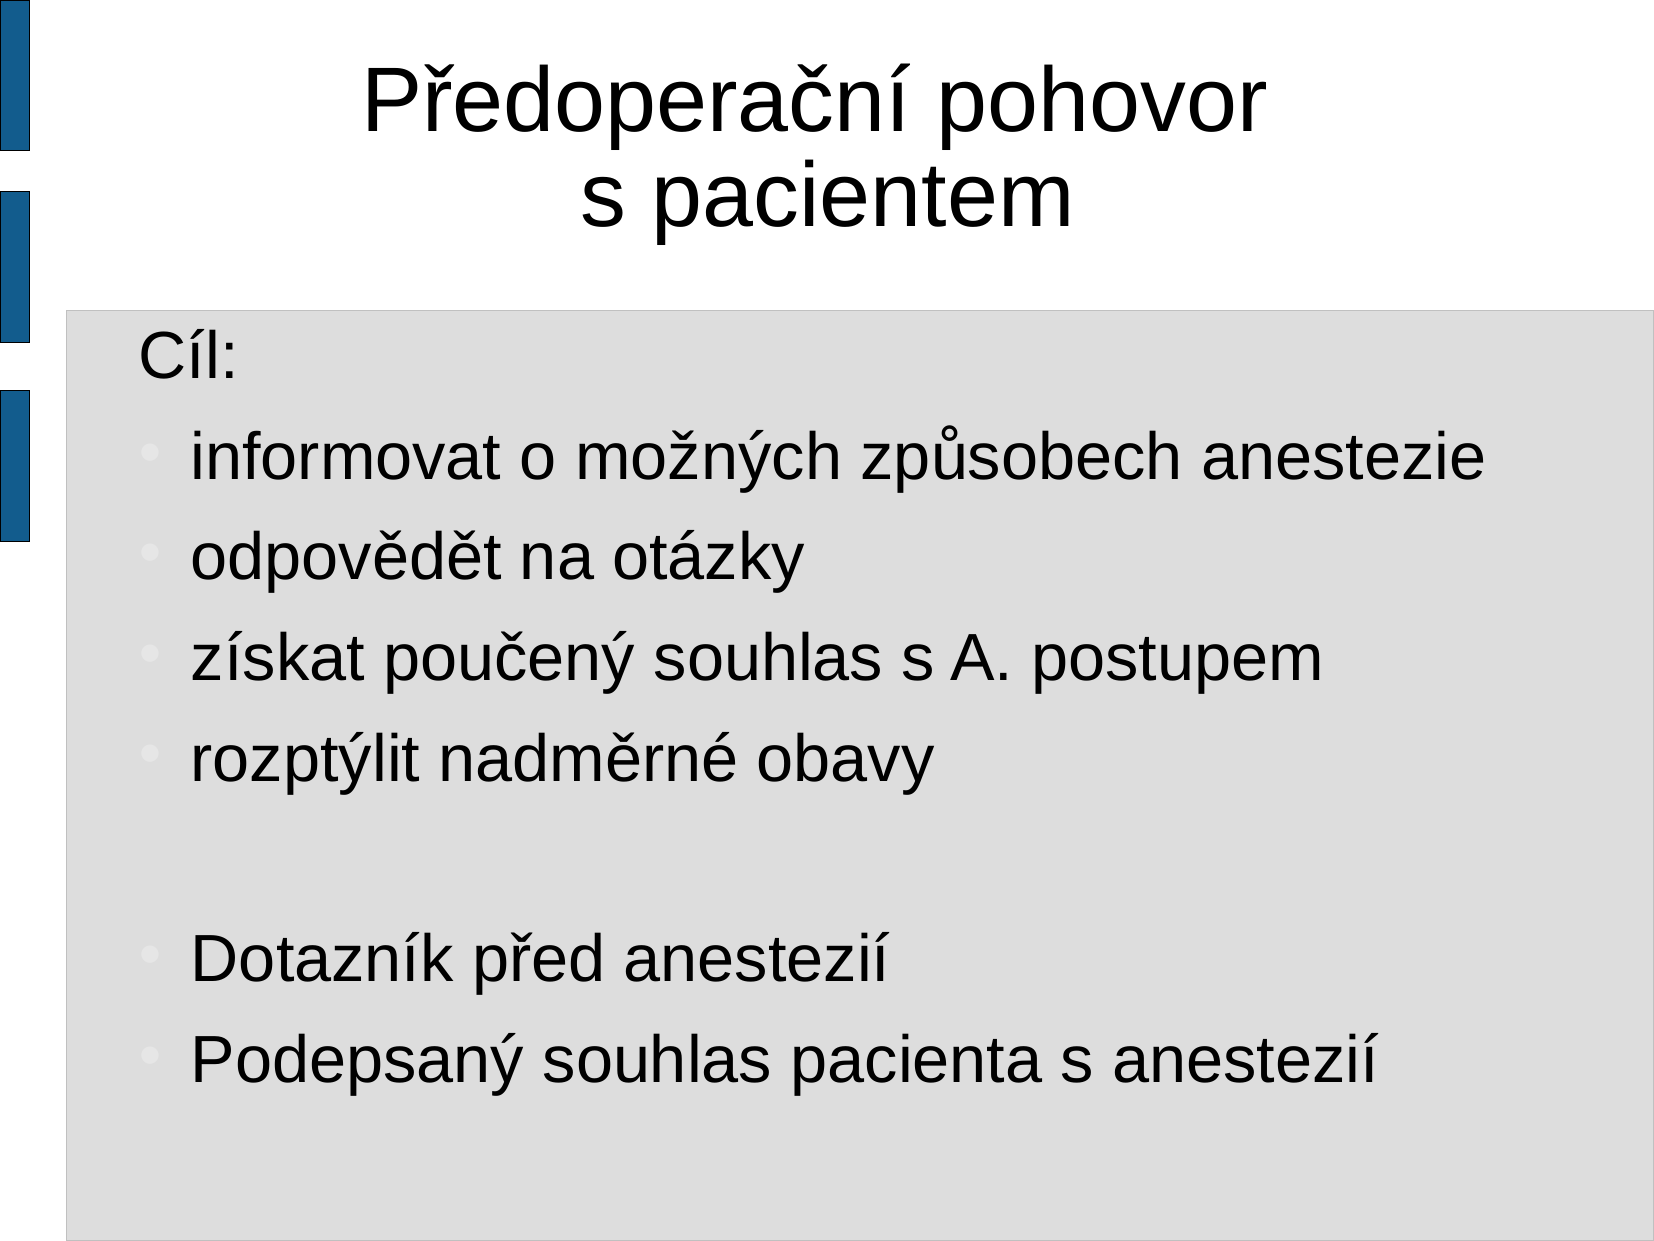

# Předoperační pohovor s pacientem
Cíl:
informovat o možných způsobech anestezie
odpovědět na otázky
získat poučený souhlas s A. postupem
rozptýlit nadměrné obavy
Dotazník před anestezií
Podepsaný souhlas pacienta s anestezií